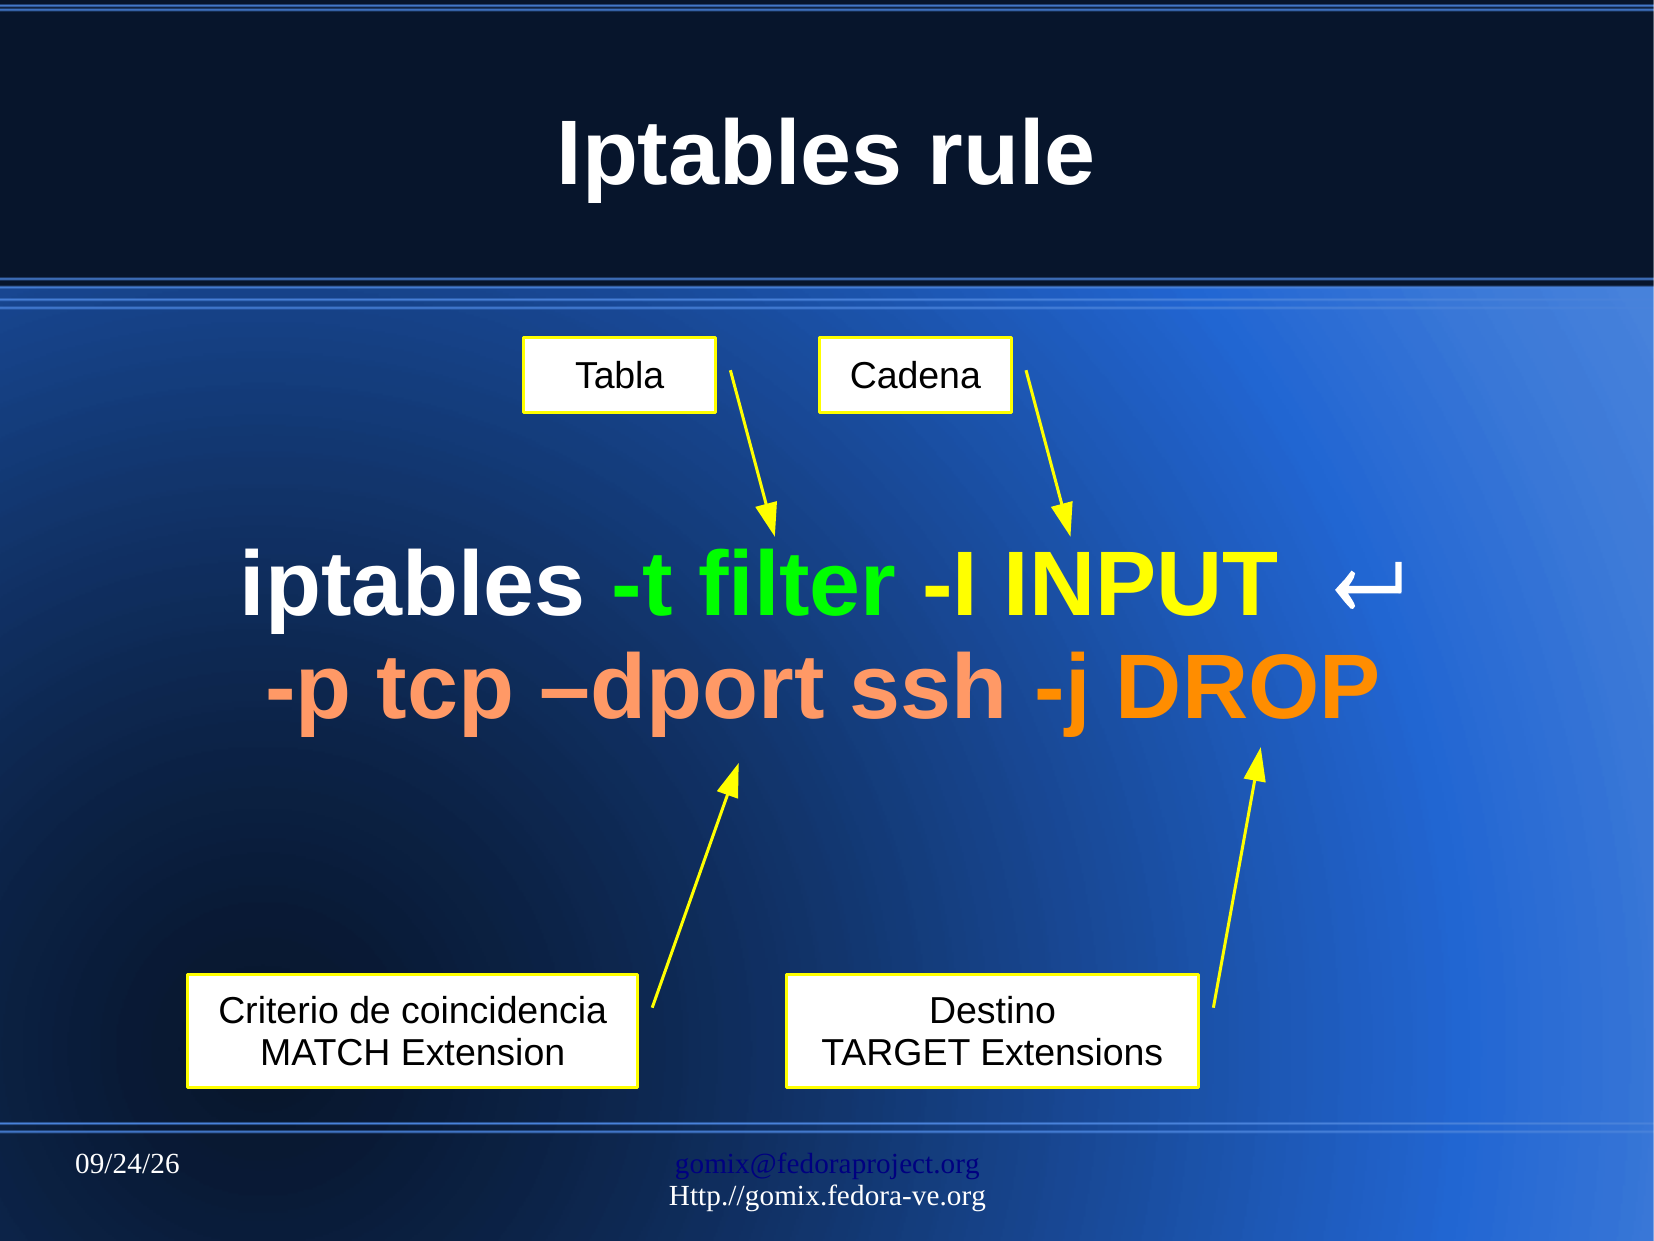

# Iptables rule
Tabla
Cadena
iptables -t filter -I INPUT 
 -p tcp –dport ssh -j DROP
Criterio de coincidencia
MATCH Extension
Destino
TARGET Extensions